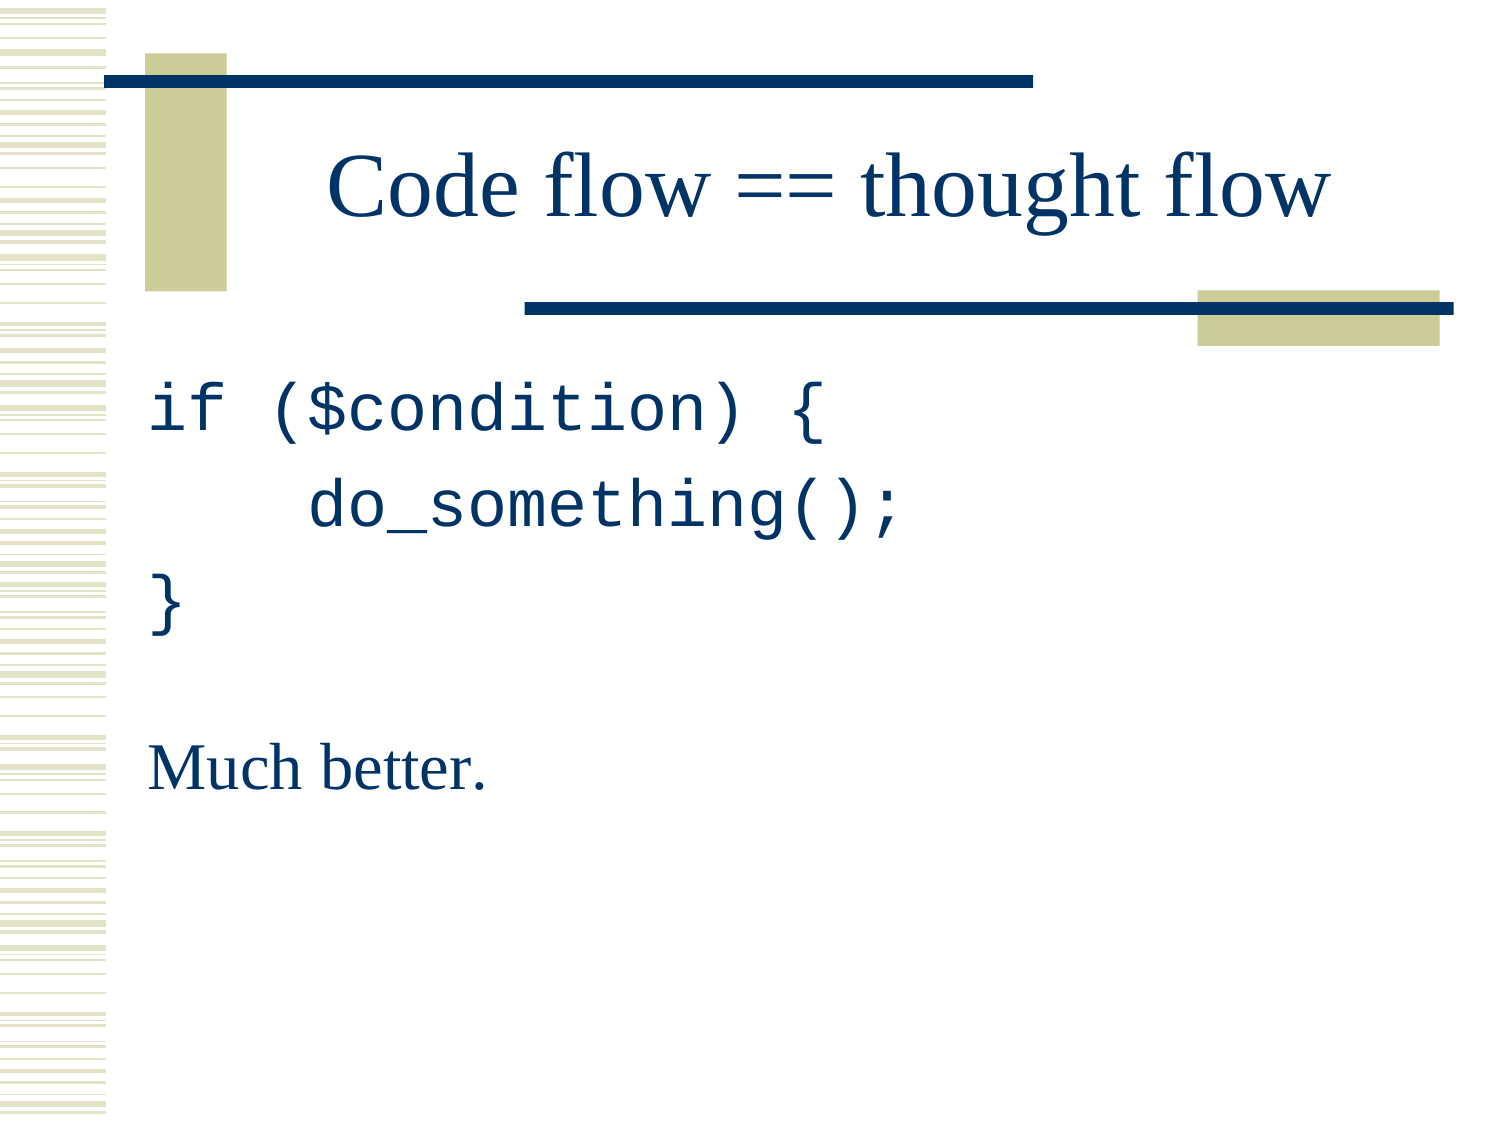

# Code flow == thought flow
if ($condition) {
 do_something();
}
Much better.